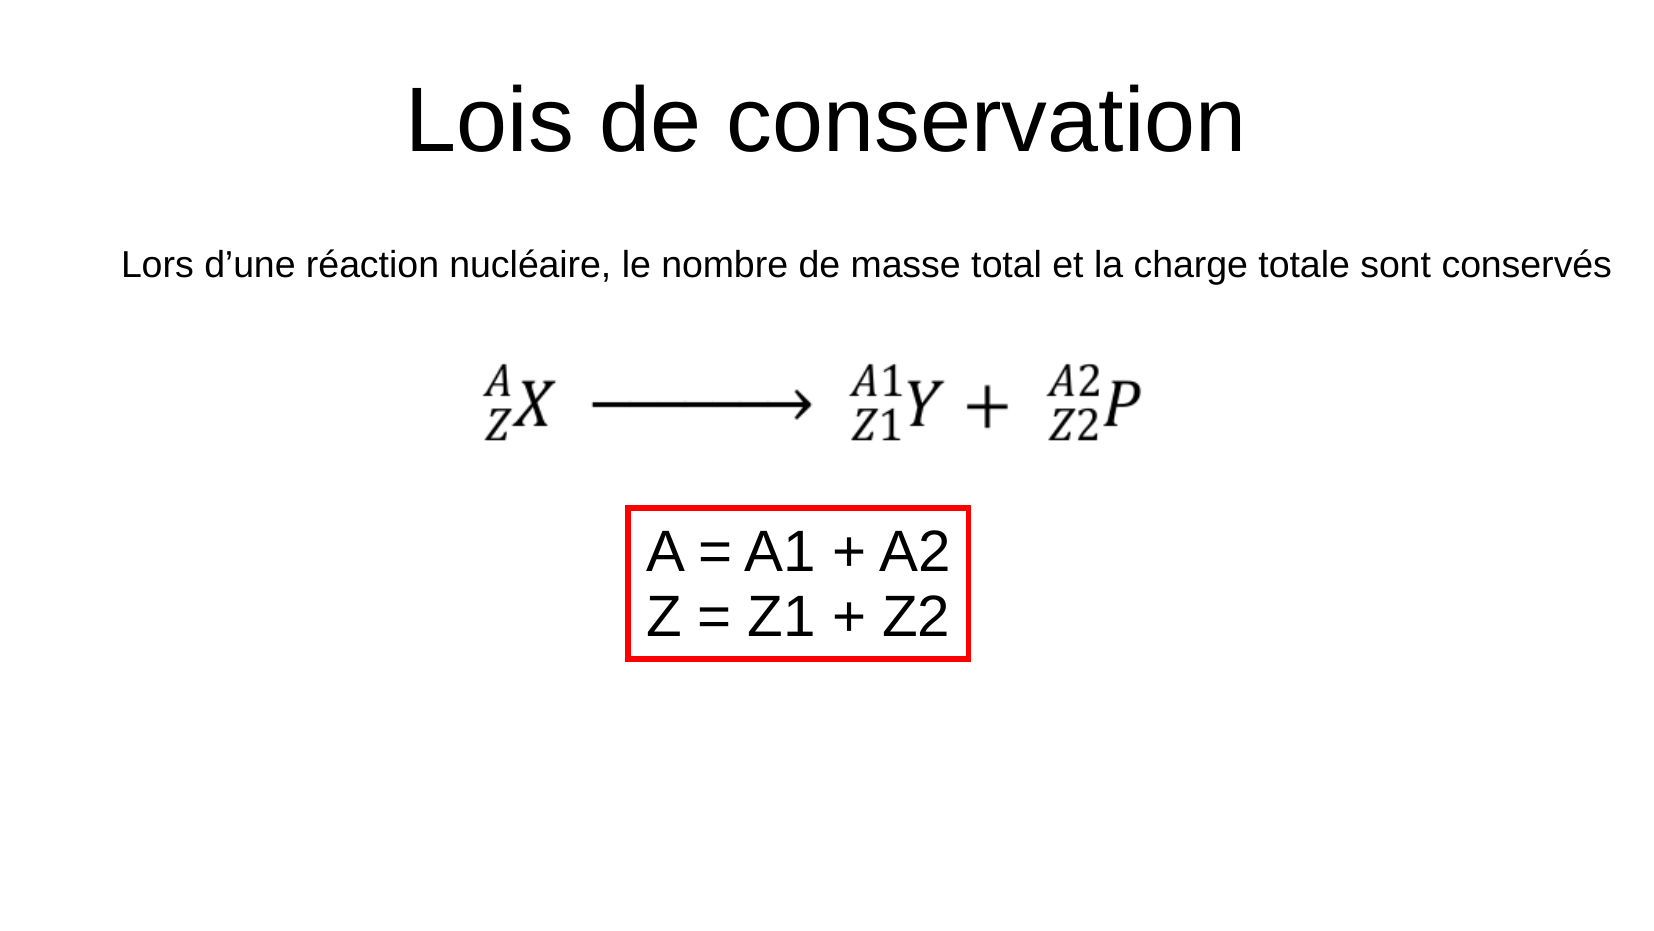

# Lois de conservation
Lors d’une réaction nucléaire, le nombre de masse total et la charge totale sont conservés
A = A1 + A2
Z = Z1 + Z2